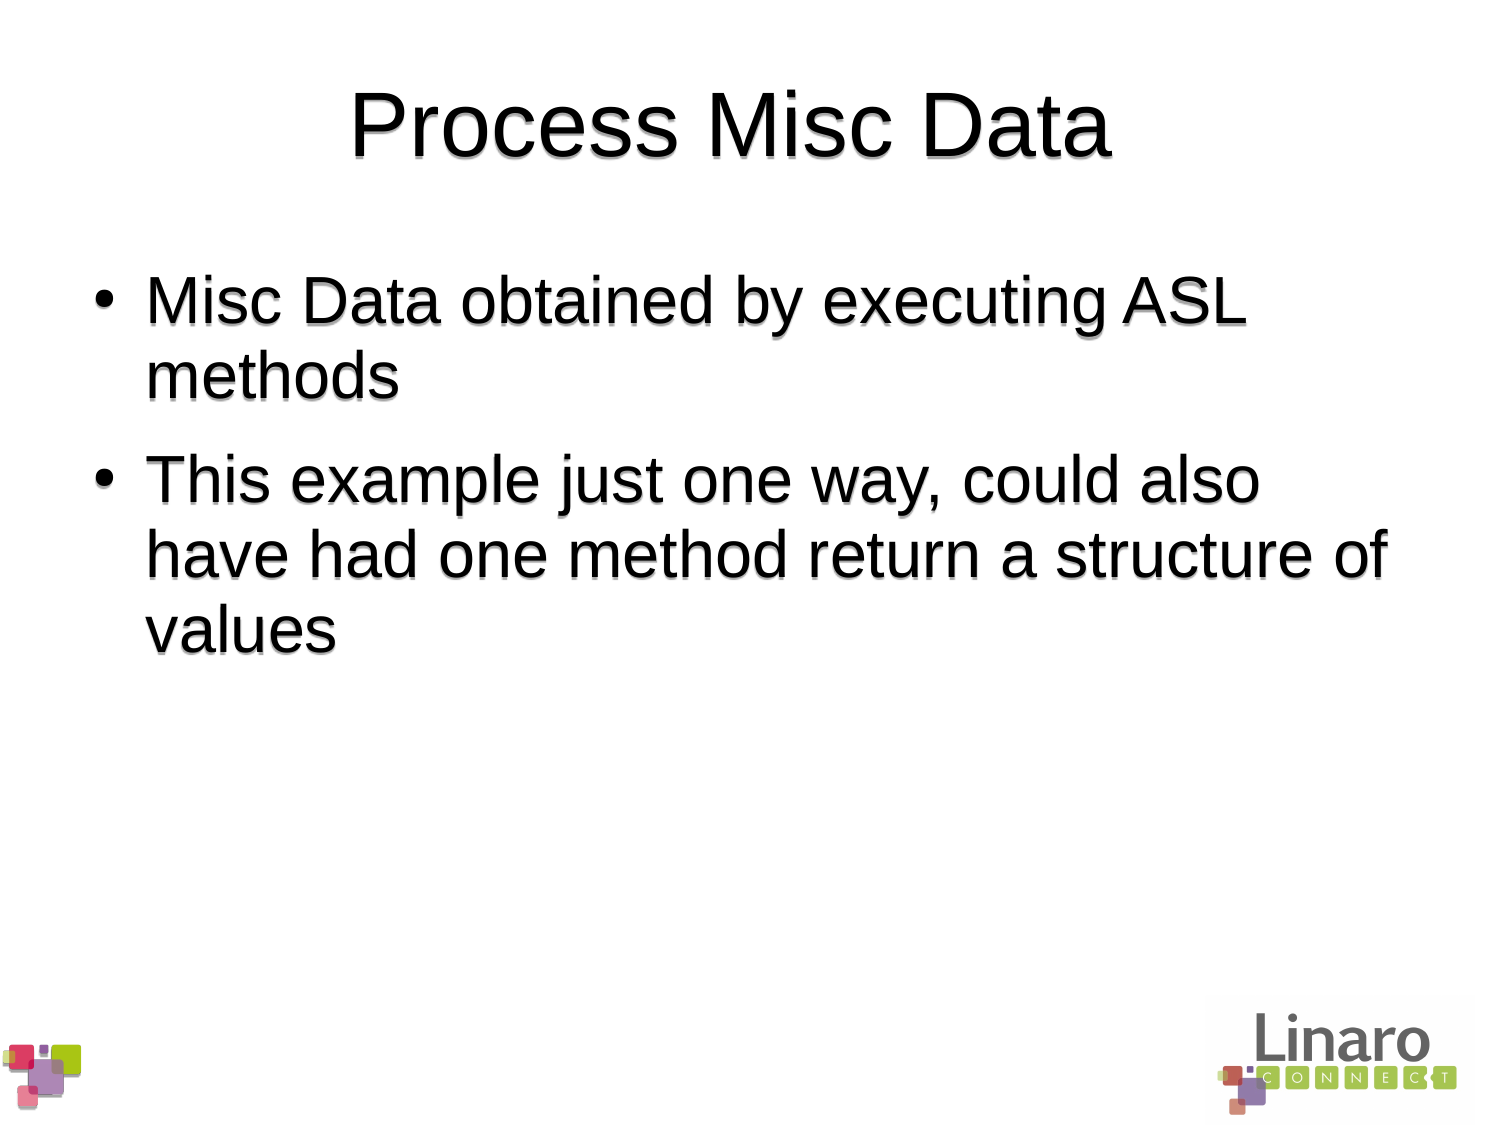

# Process Misc Data
Misc Data obtained by executing ASL methods
This example just one way, could also have had one method return a structure of values